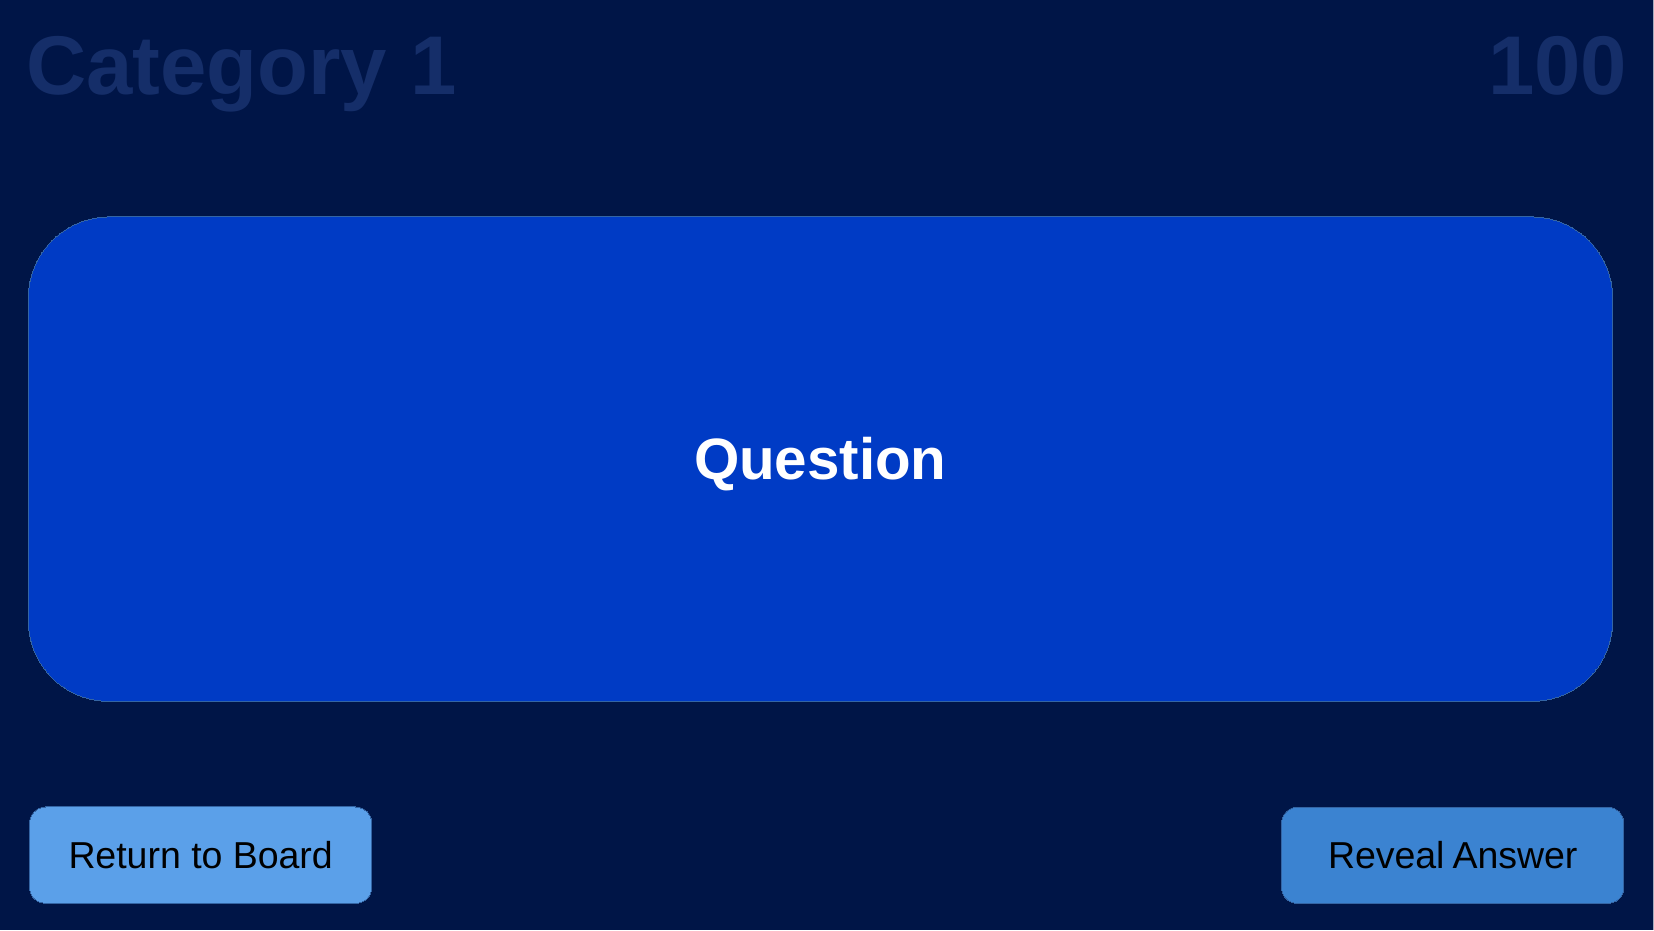

Category 1
100
Question
Return to Board
Reveal Answer